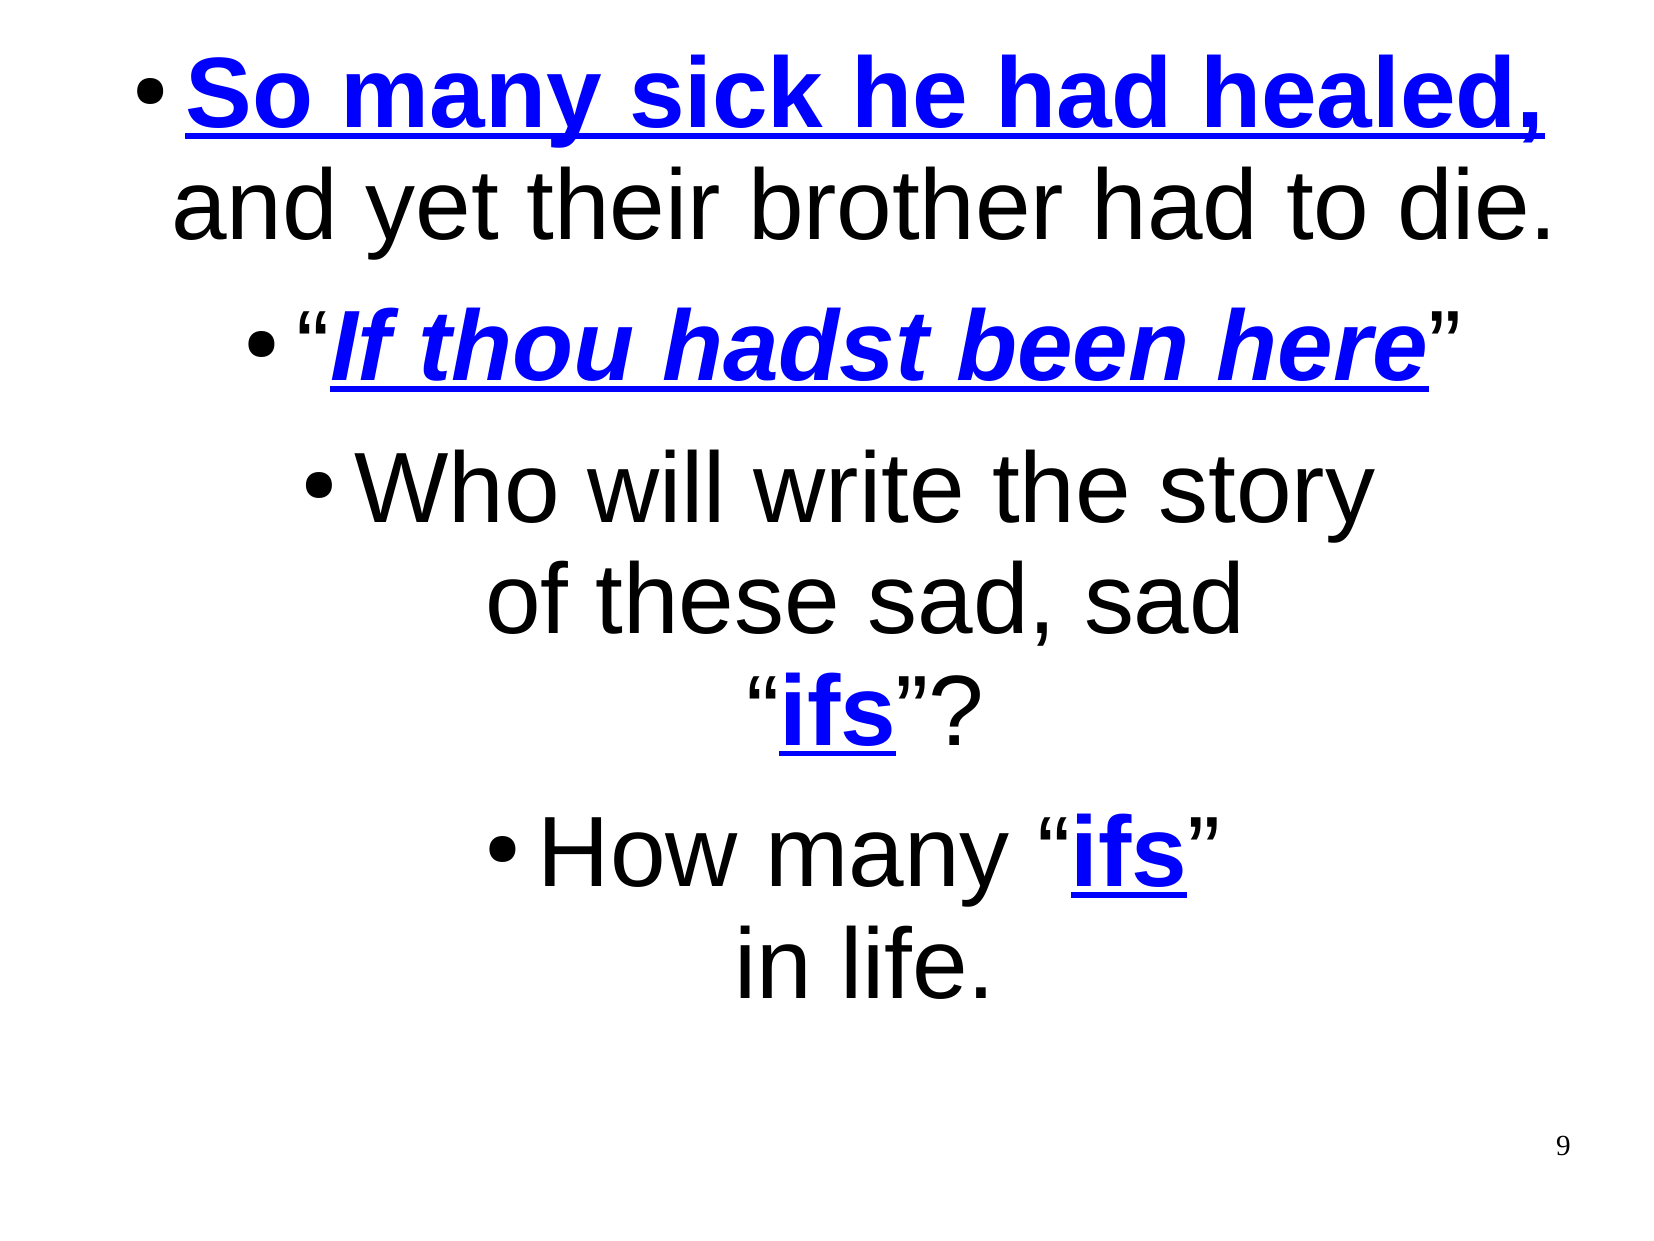

# So many sick he had healed, and yet their brother had to die.
“If thou hadst been here”
Who will write the story
of these sad, sad
“ifs”?
How many “ifs”
in life.
9